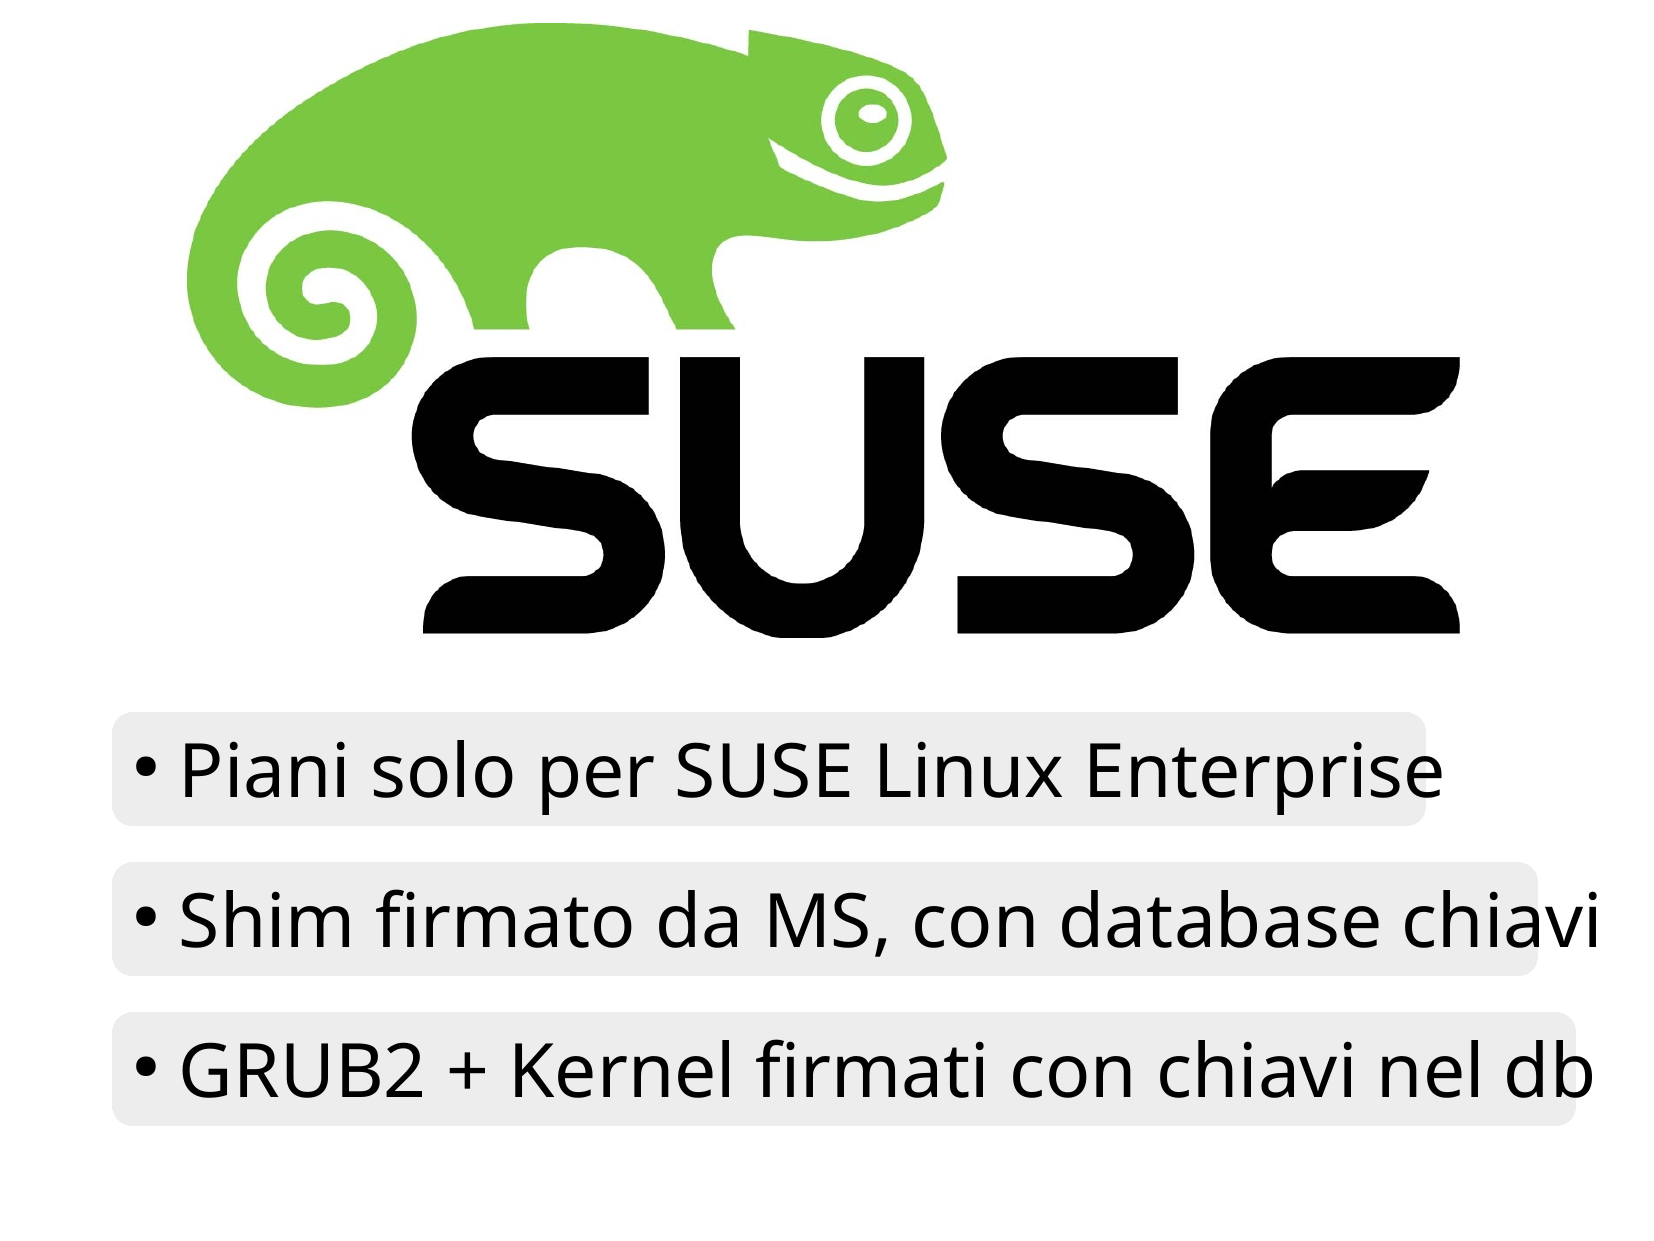

Piani solo per SUSE Linux Enterprise
 Shim firmato da MS, con database chiavi
 GRUB2 + Kernel firmati con chiavi nel db